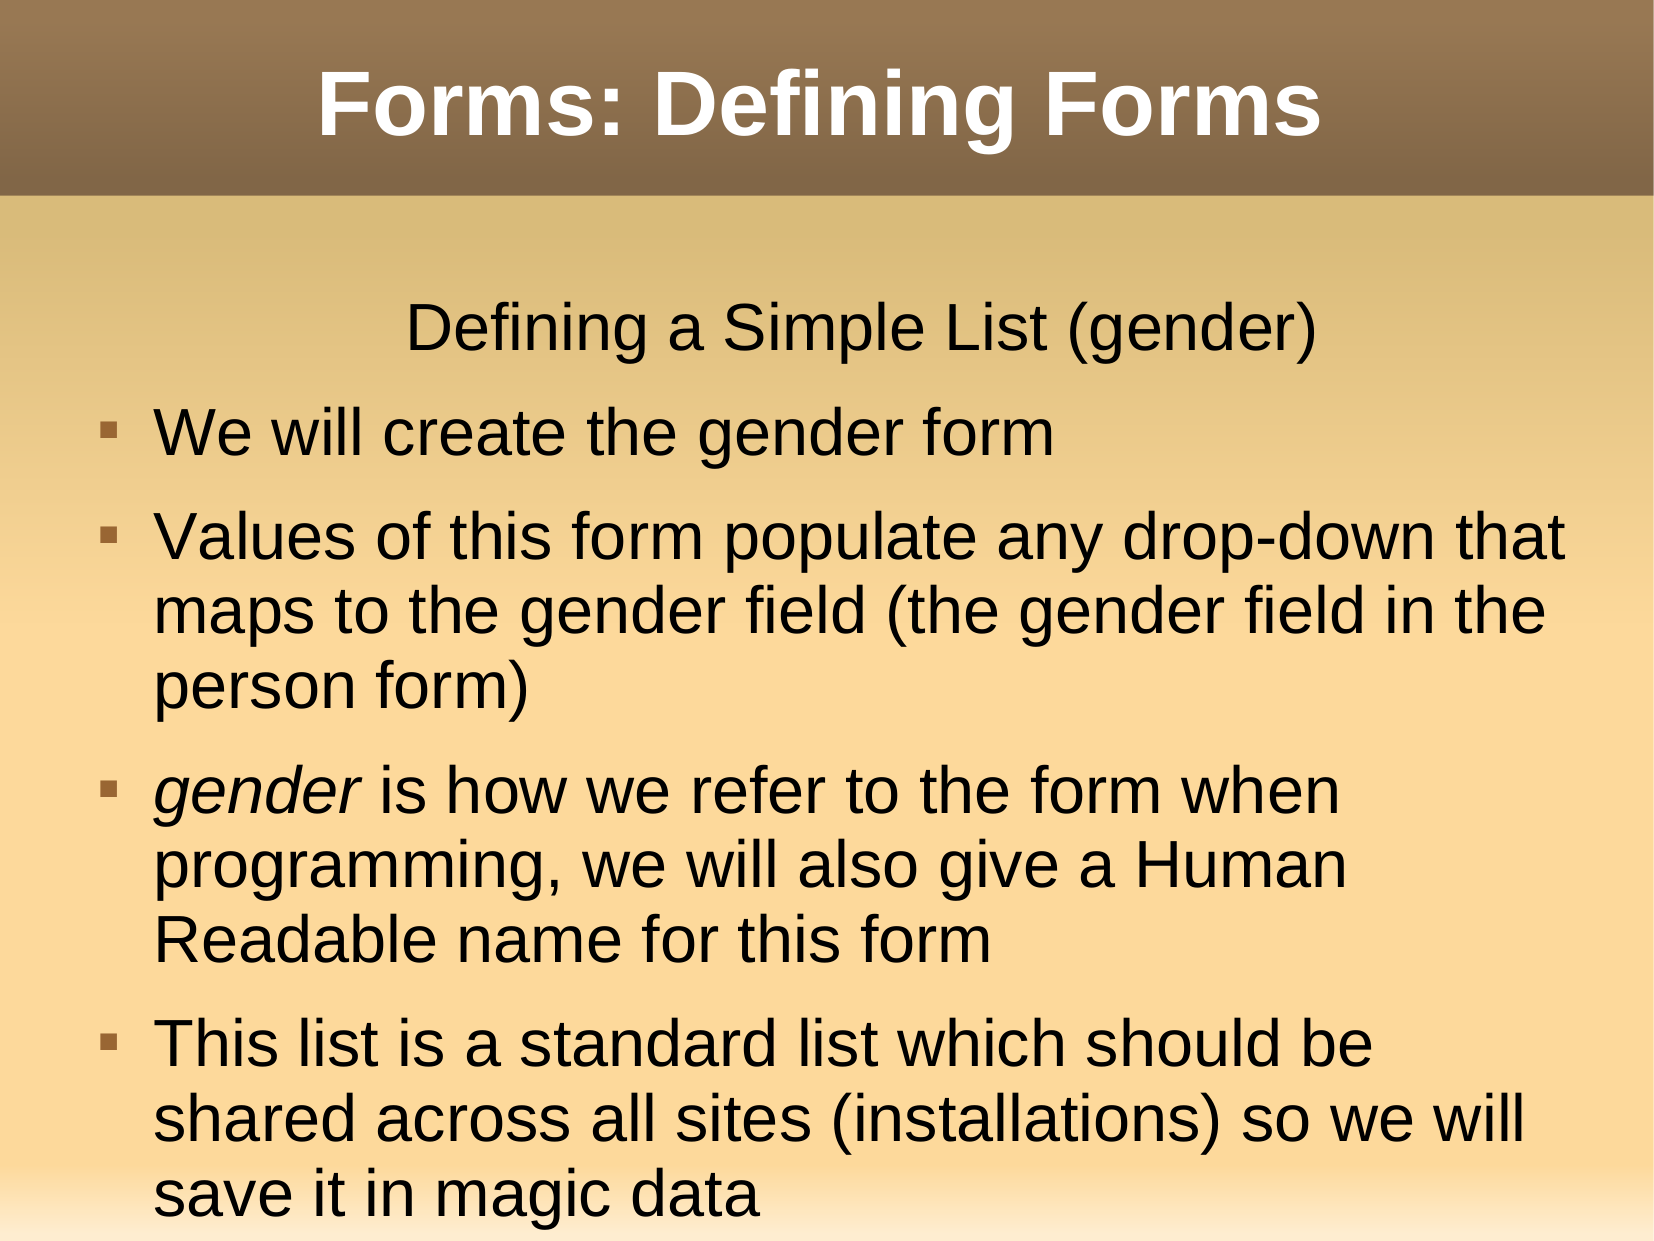

# Forms: Defining Forms
Defining a Simple List (gender)
We will create the gender form
Values of this form populate any drop-down that maps to the gender field (the gender field in the person form)
gender is how we refer to the form when programming, we will also give a Human Readable name for this form
This list is a standard list which should be shared across all sites (installations) so we will save it in magic data